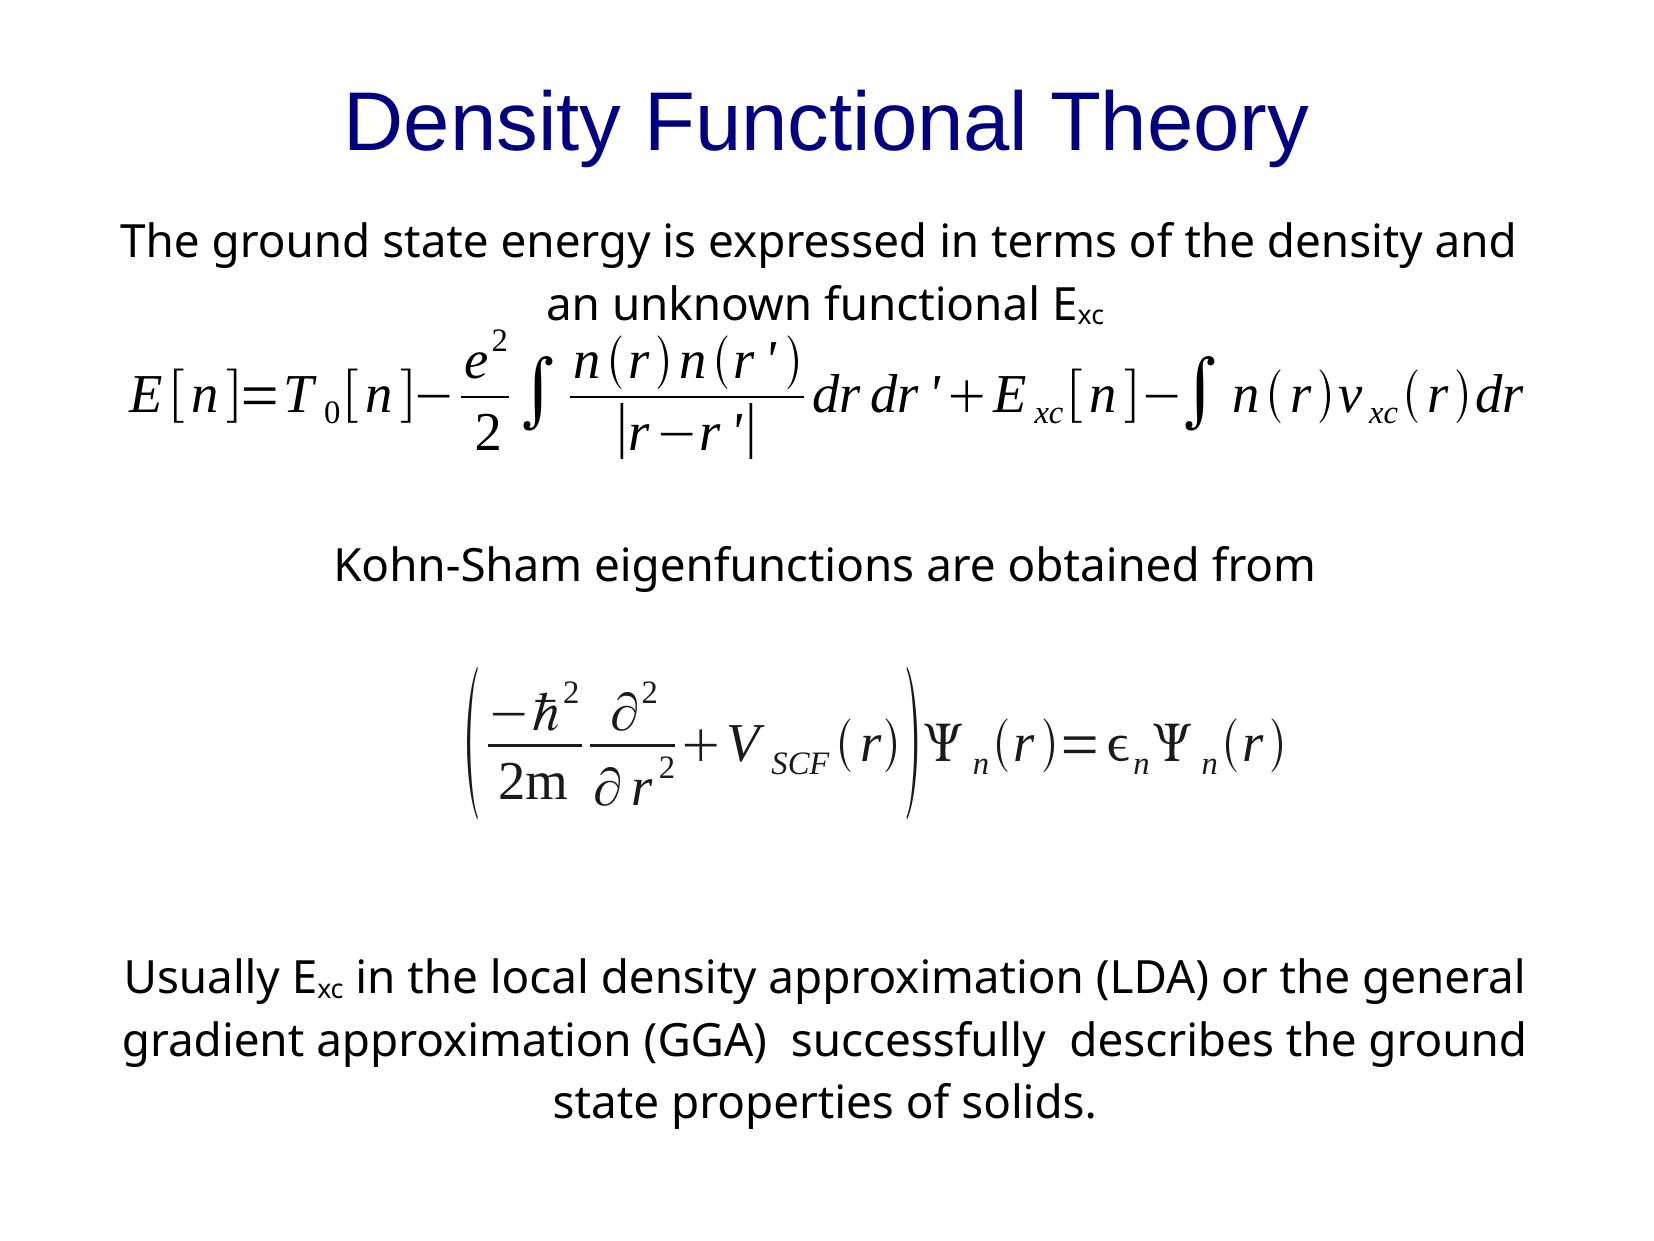

# Density Functional Theory
The ground state energy is expressed in terms of the density and
an unknown functional Exc
Kohn-Sham eigenfunctions are obtained from
Usually Exc in the local density approximation (LDA) or the general gradient approximation (GGA) successfully describes the ground state properties of solids.